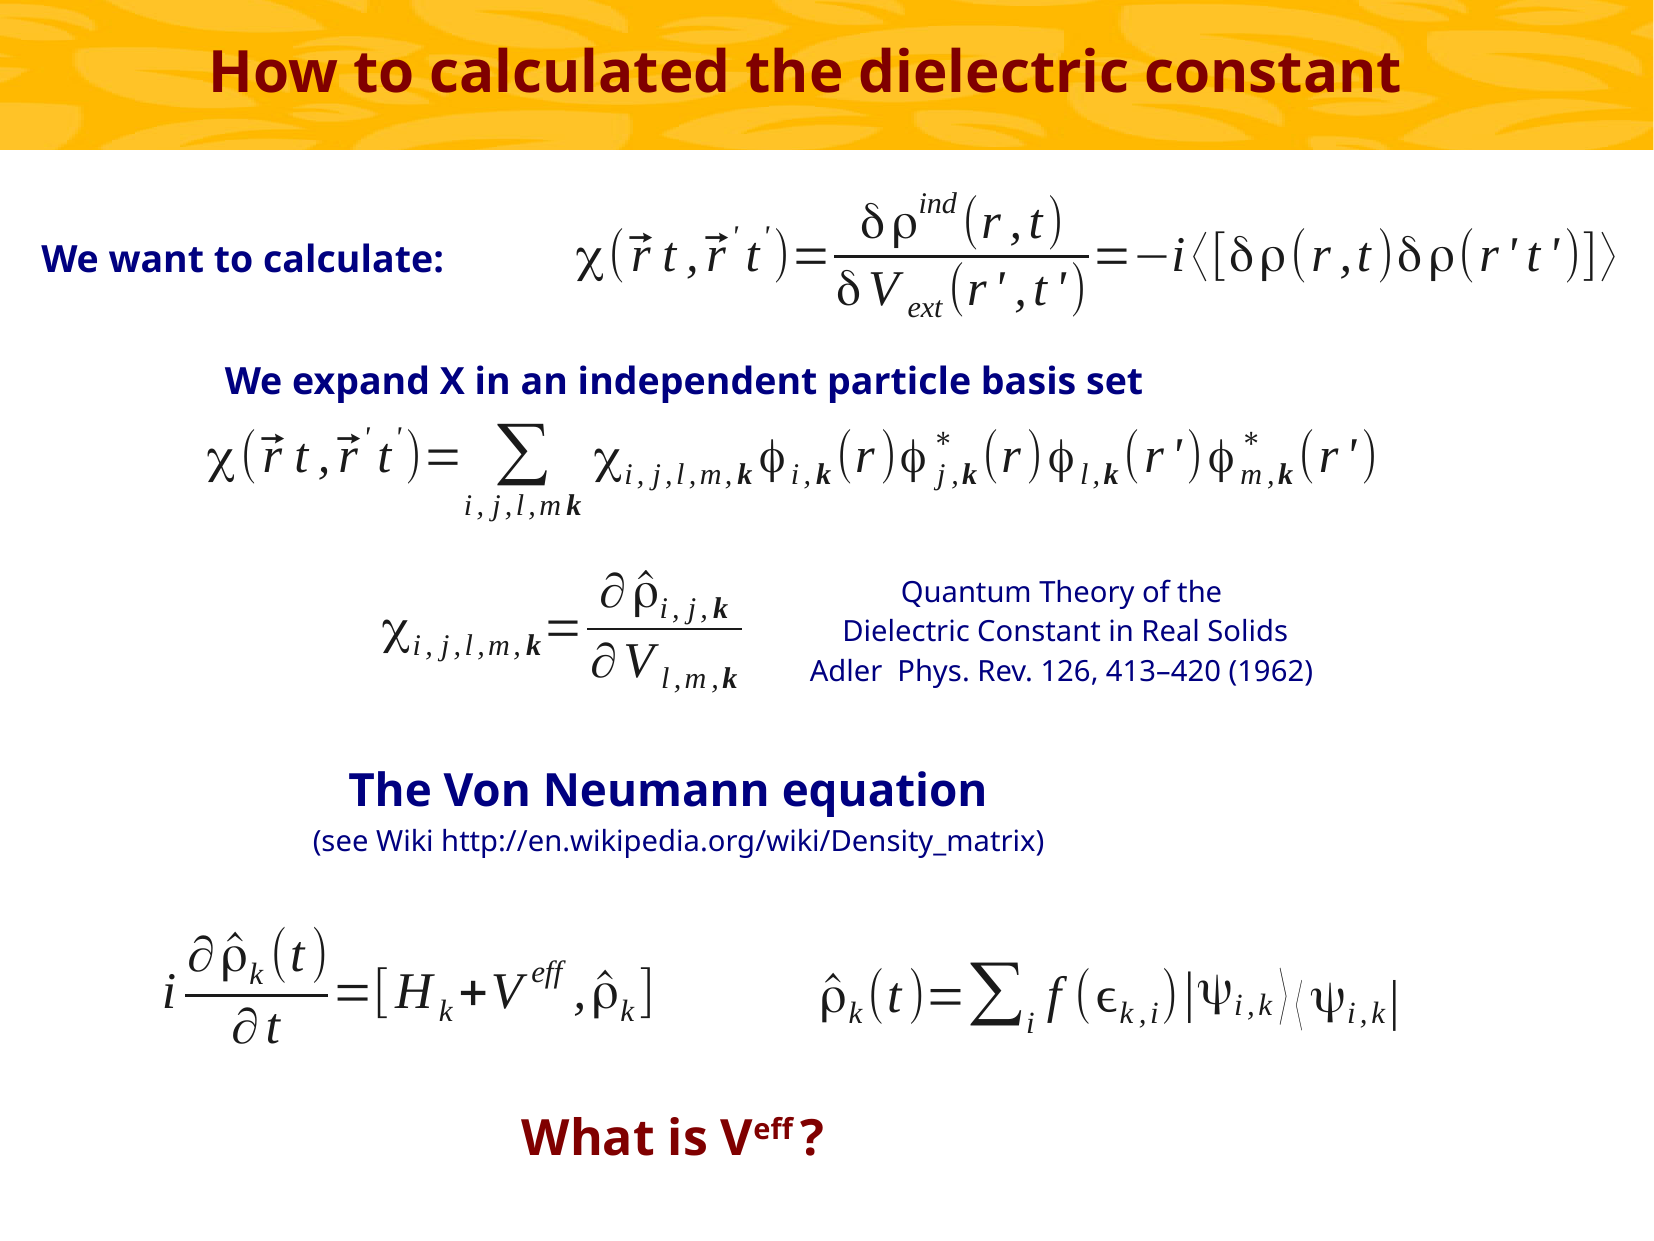

How to calculated the dielectric constant
We want to calculate:
We expand X in an independent particle basis set
Quantum Theory of the
Dielectric Constant in Real Solids
Adler Phys. Rev. 126, 413–420 (1962)
The Von Neumann equation
(see Wiki http://en.wikipedia.org/wiki/Density_matrix)
What is Veff ?